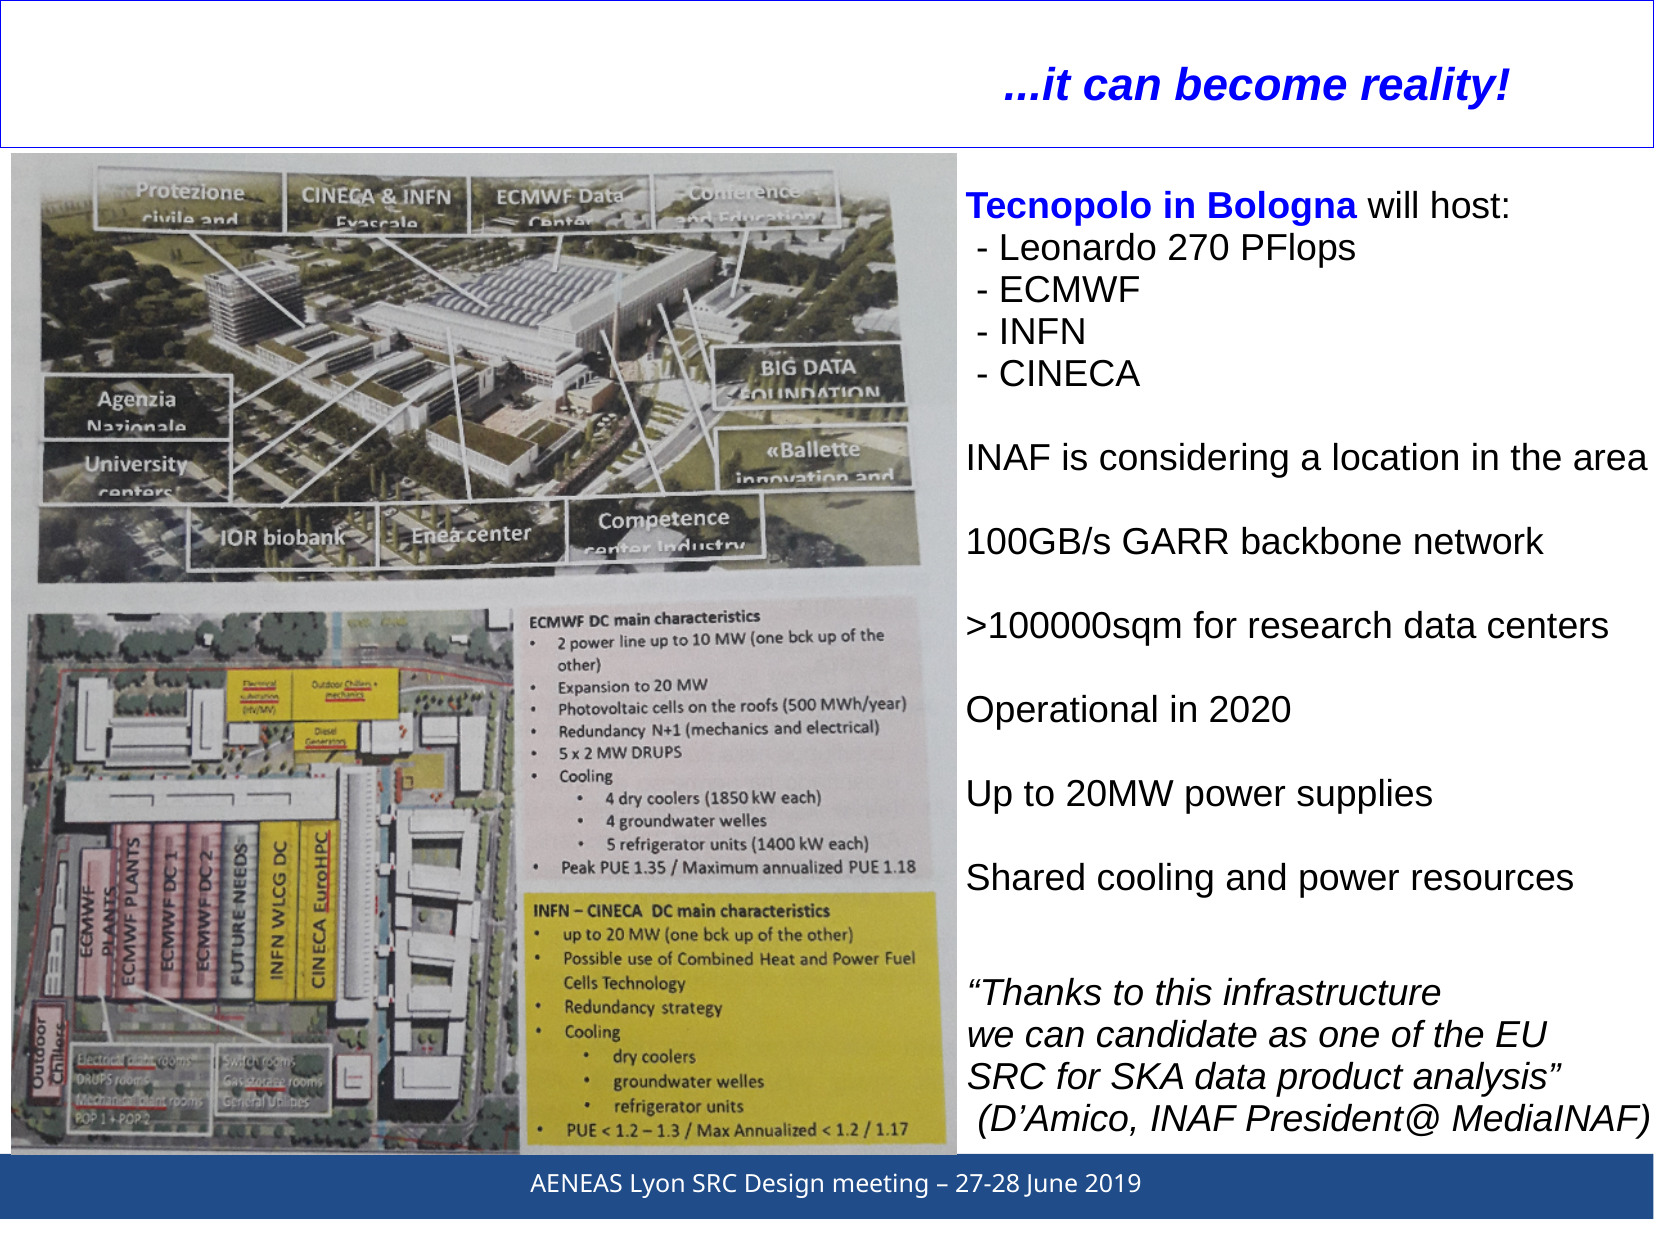

...it can become reality!
Tecnopolo in Bologna will host:
 - Leonardo 270 PFlops
 - ECMWF
 - INFN
 - CINECA
INAF is considering a location in the area
100GB/s GARR backbone network
>100000sqm for research data centers
Operational in 2020
Up to 20MW power supplies
Shared cooling and power resources
“Thanks to this infrastructure
we can candidate as one of the EU
SRC for SKA data product analysis”
 (D’Amico, INAF President@ MediaINAF)
AENEAS Lyon SRC Design meeting – 27-28 June 2019